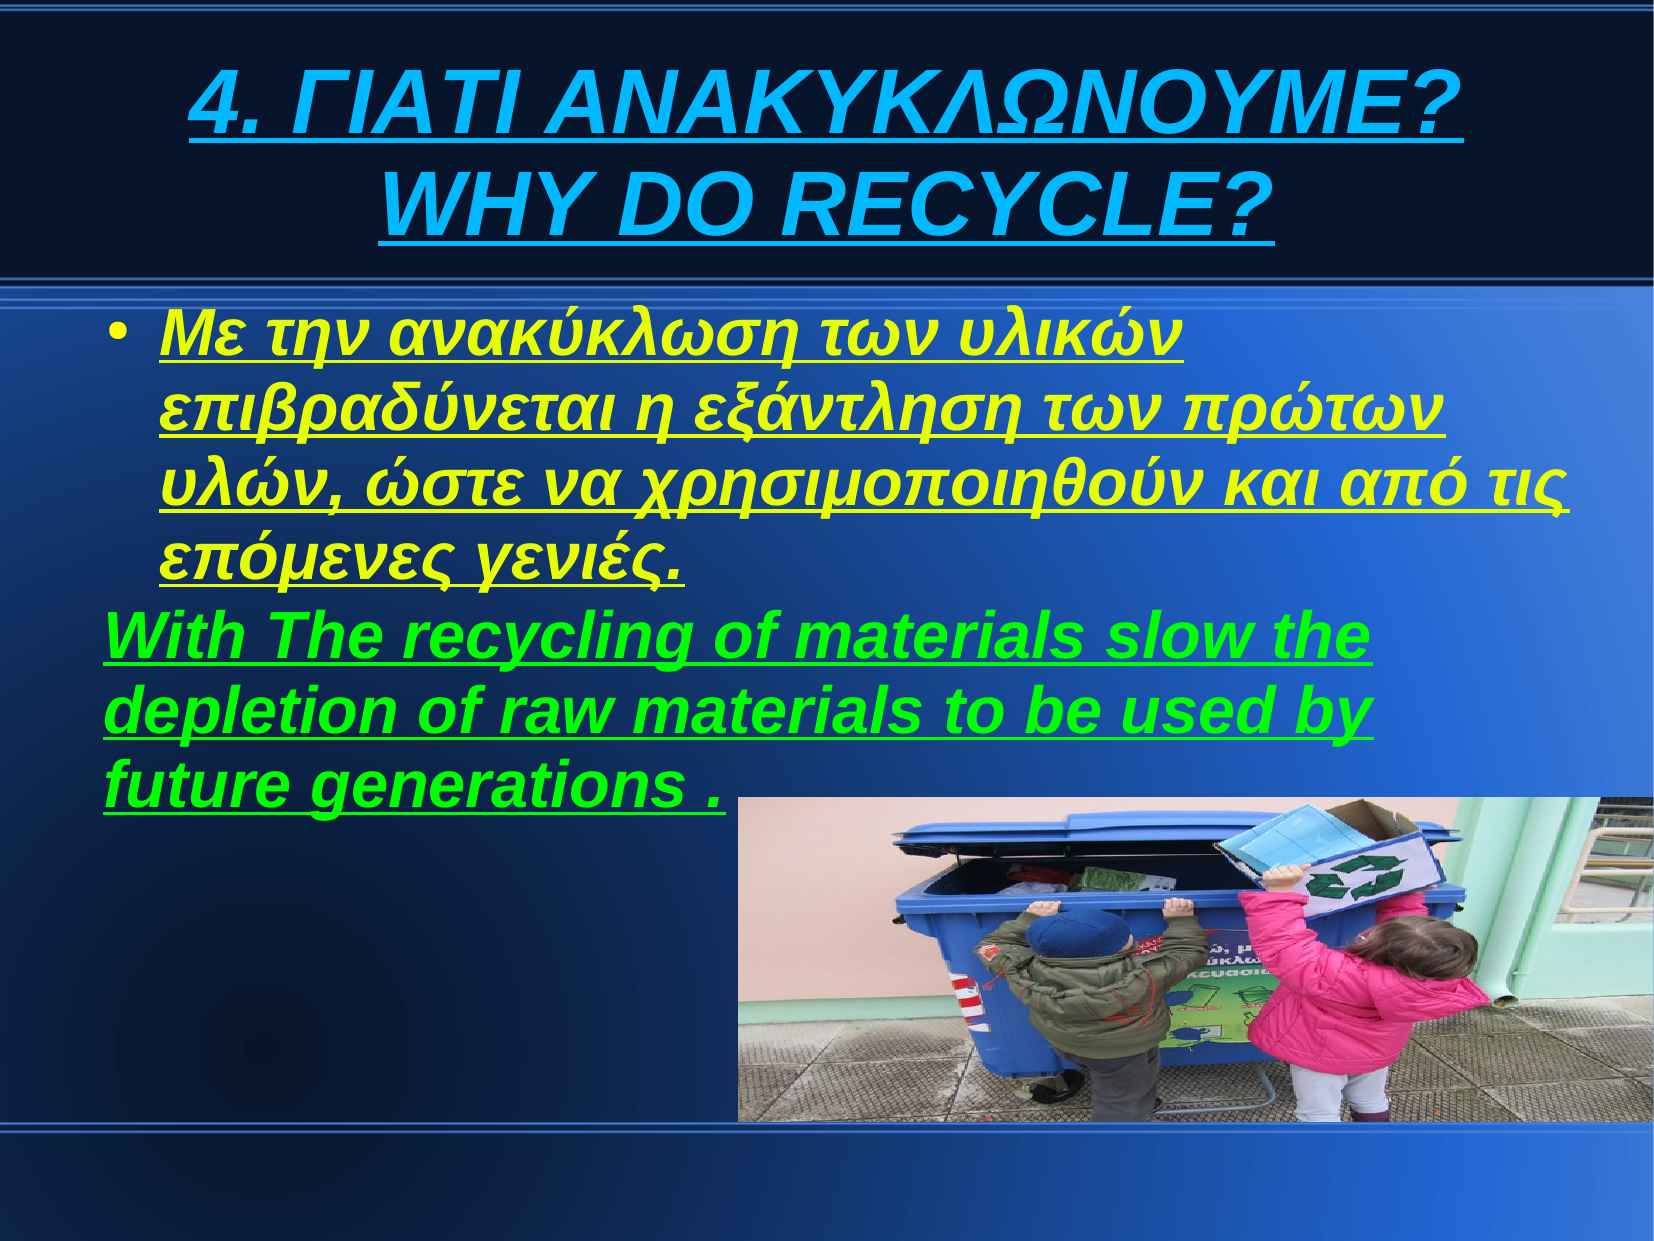

4. ΓΙΑΤΙ ΑΝΑΚΥΚΛΩΝΟΥΜΕ?
WHY DO RECYCLE?​
# Με την ανακύκλωση των υλικών επιβραδύνεται η εξάντληση των πρώτων υλών, ώστε να χρησιμοποιηθούν και από τις επόμενες γενιές.
With The recycling of materials slow the depletion of raw materials to be used by future generations .